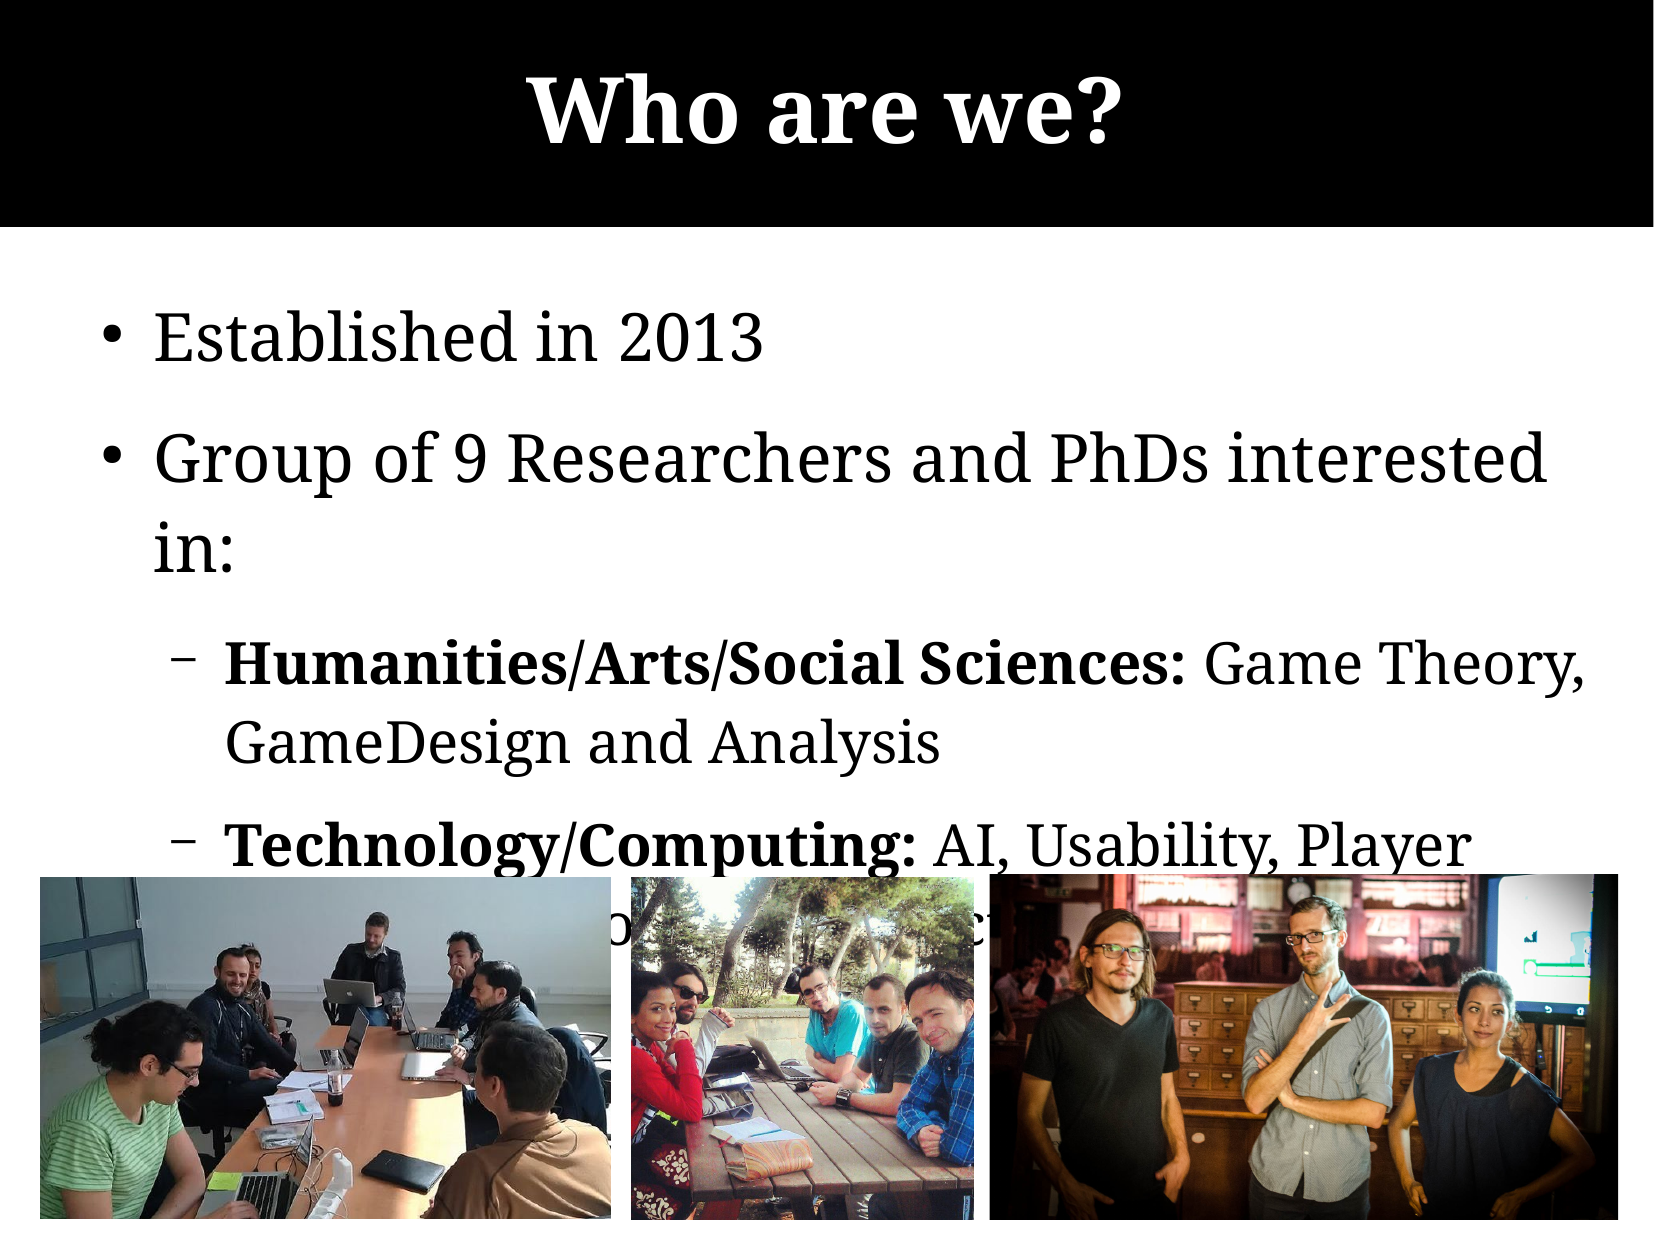

# Who are we?
Established in 2013
Group of 9 Researchers and PhDs interested in:
Humanities/Arts/Social Sciences: Game Theory, GameDesign and Analysis
Technology/Computing: AI, Usability, Player Experience, Cognitive/Affective Modeling